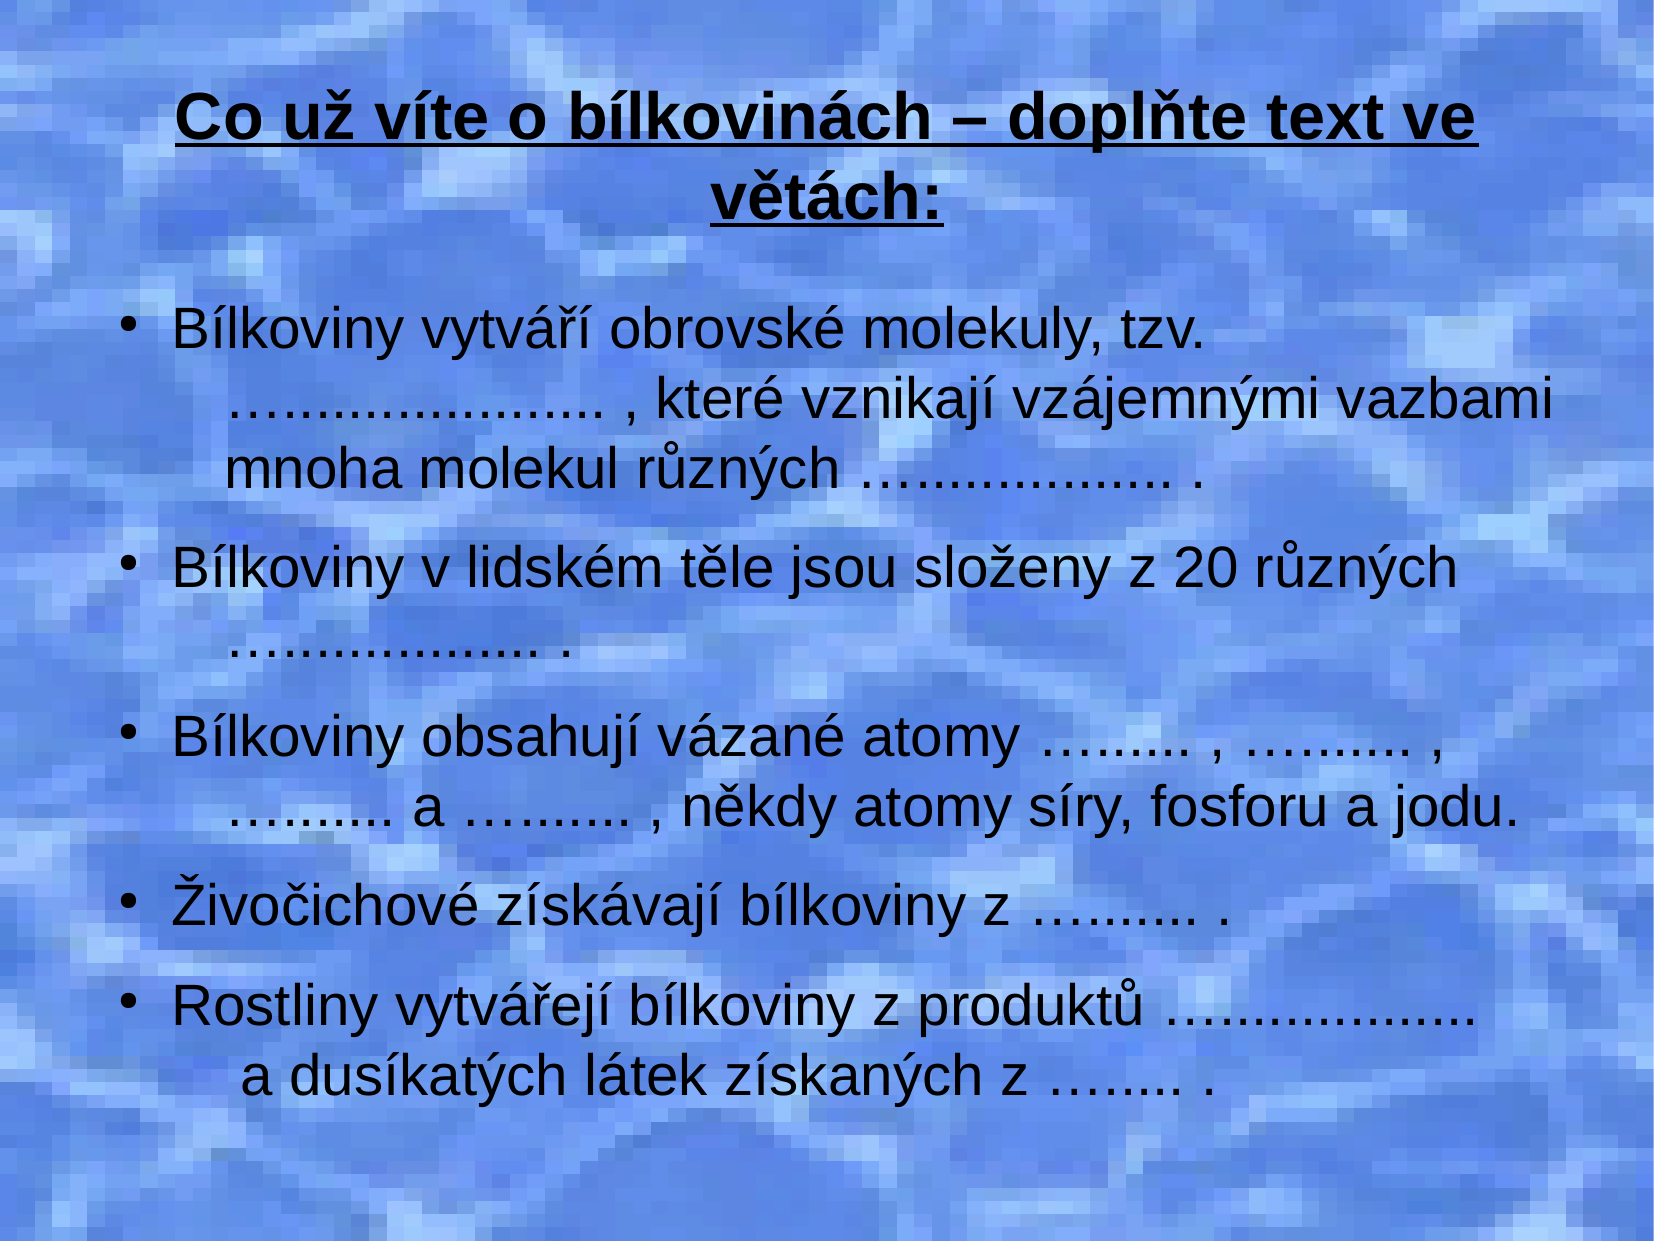

# Co už víte o bílkovinách – doplňte text ve větách:
Bílkoviny vytváří obrovské molekuly, tzv. ….................... , které vznikají vzájemnými vazbami mnoha molekul různých …................ .
Bílkoviny v lidském těle jsou složeny z 20 různých …................ .
Bílkoviny obsahují vázané atomy …...... , …....... , …....... a …....... , někdy atomy síry, fosforu a jodu.
Živočichové získávají bílkoviny z …....... .
Rostliny vytvářejí bílkoviny z produktů …................ a dusíkatých látek získaných z …..... .